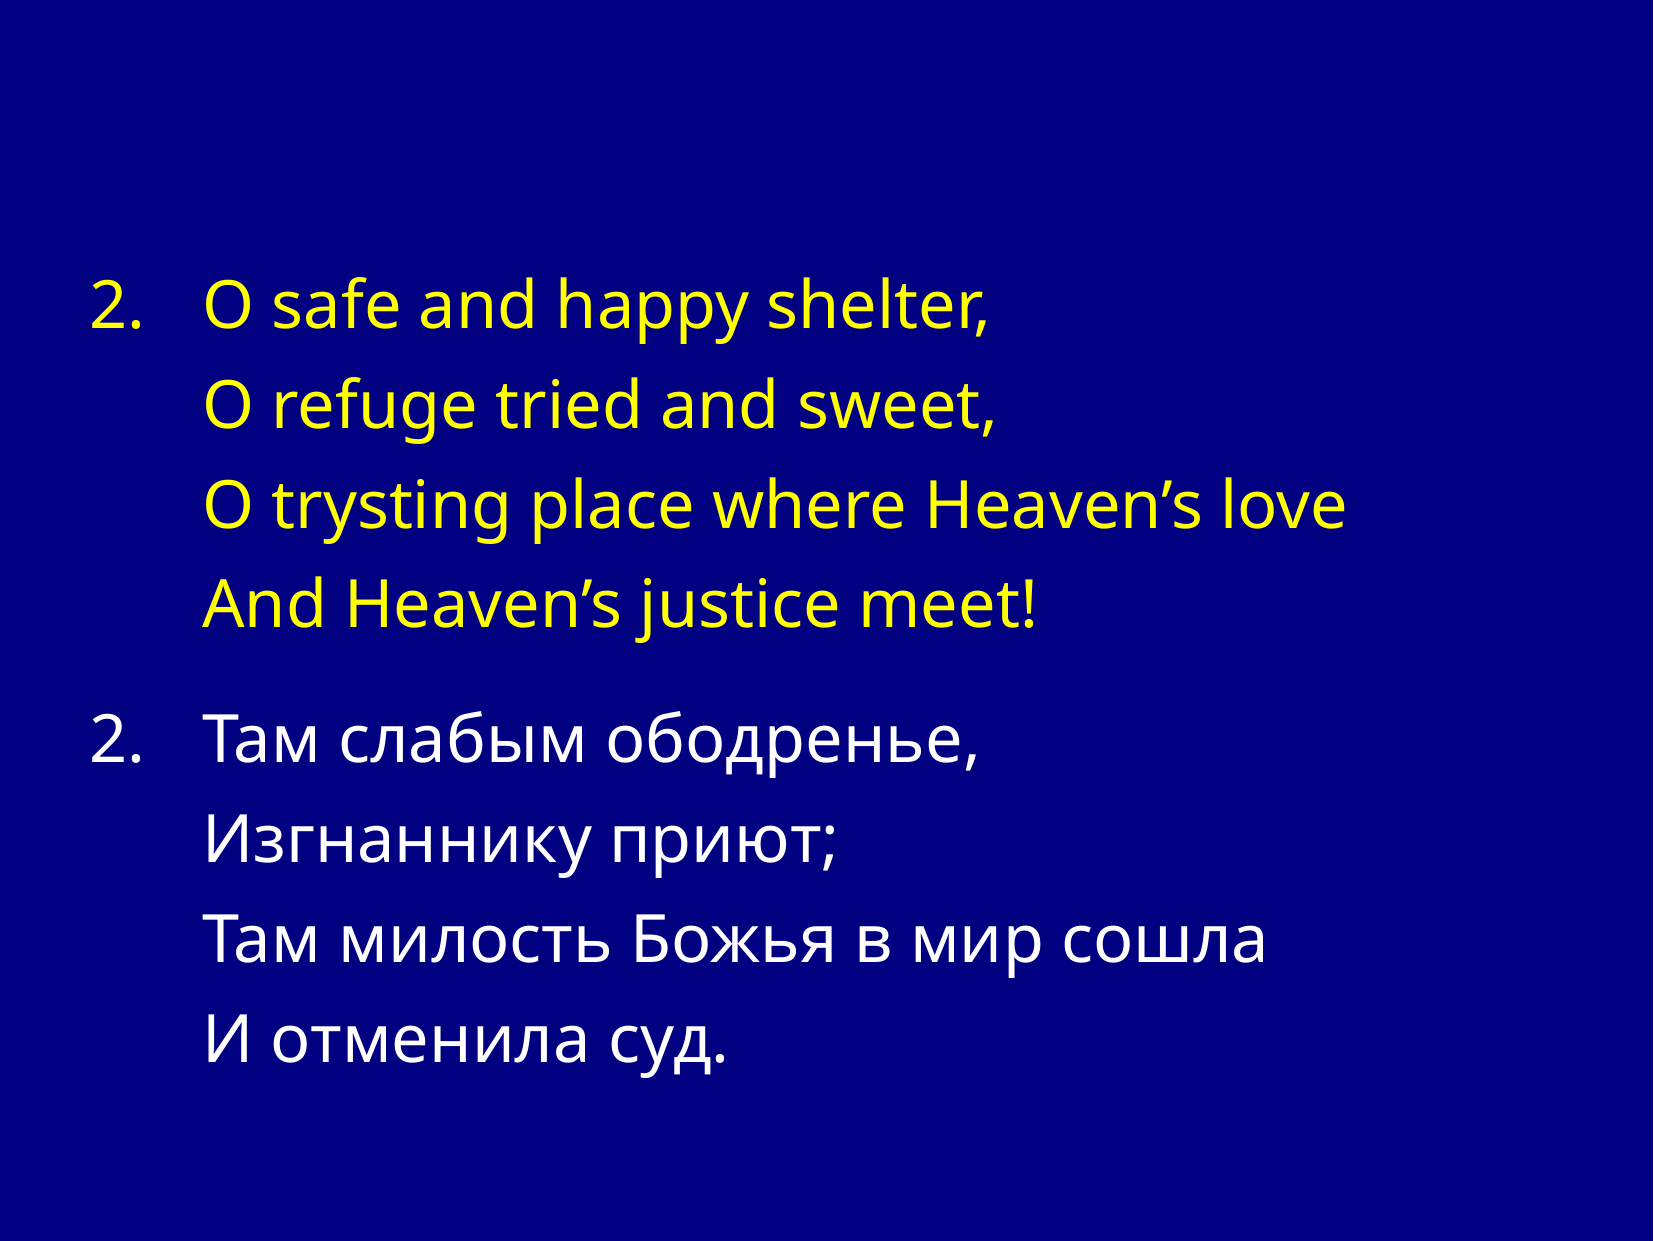

2.	O safe and happy shelter,
	O refuge tried and sweet,
	O trysting place where Heaven’s love
	And Heaven’s justice meet!
2.	Там слабым ободренье,
	Изгнаннику приют;
	Там милость Божья в мир сошла
	И отменила суд.